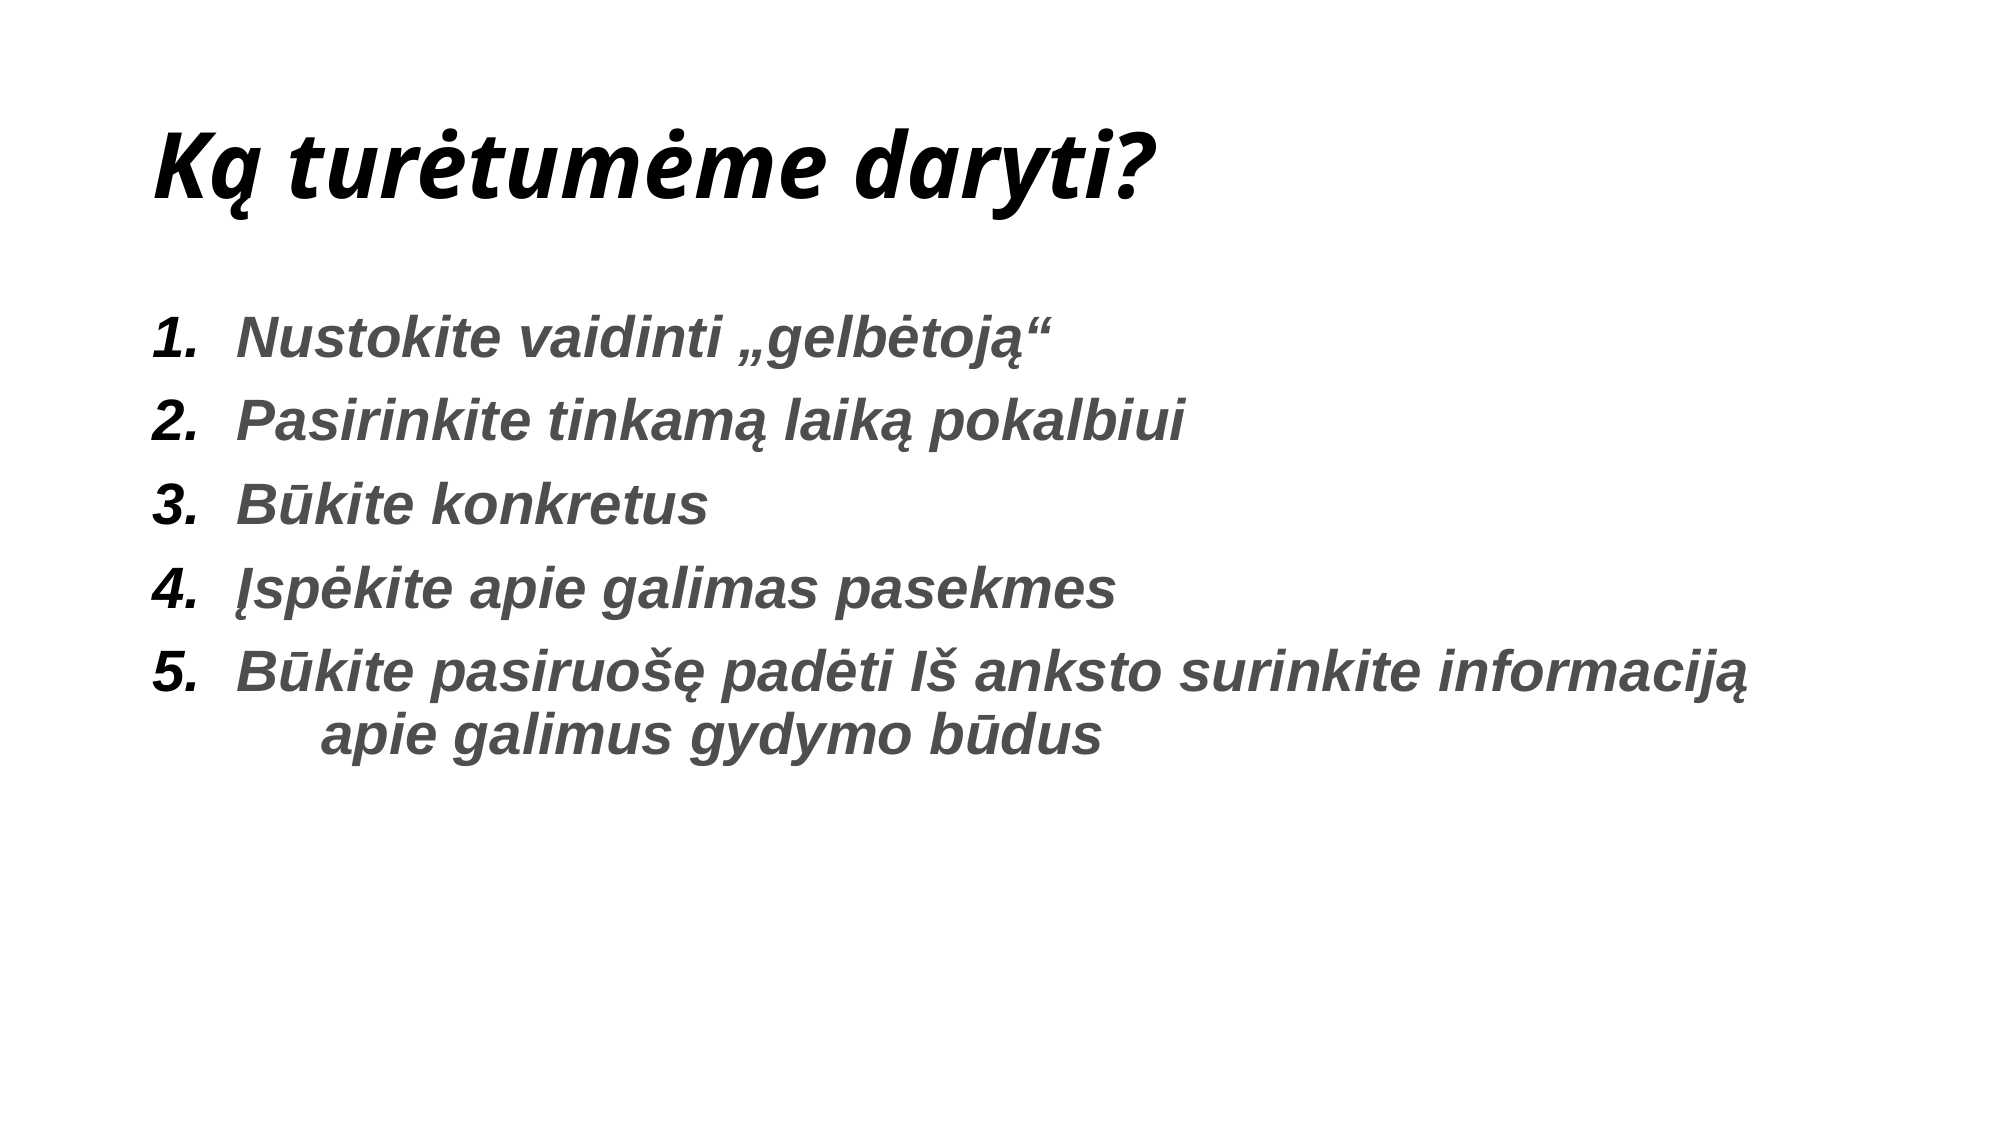

# Ką turėtumėme daryti?
Nustokite vaidinti „gelbėtoją“
Pasirinkite tinkamą laiką pokalbiui
Būkite konkretus
Įspėkite apie galimas pasekmes
Būkite pasiruošę padėti Iš anksto surinkite informaciją apie galimus gydymo būdus